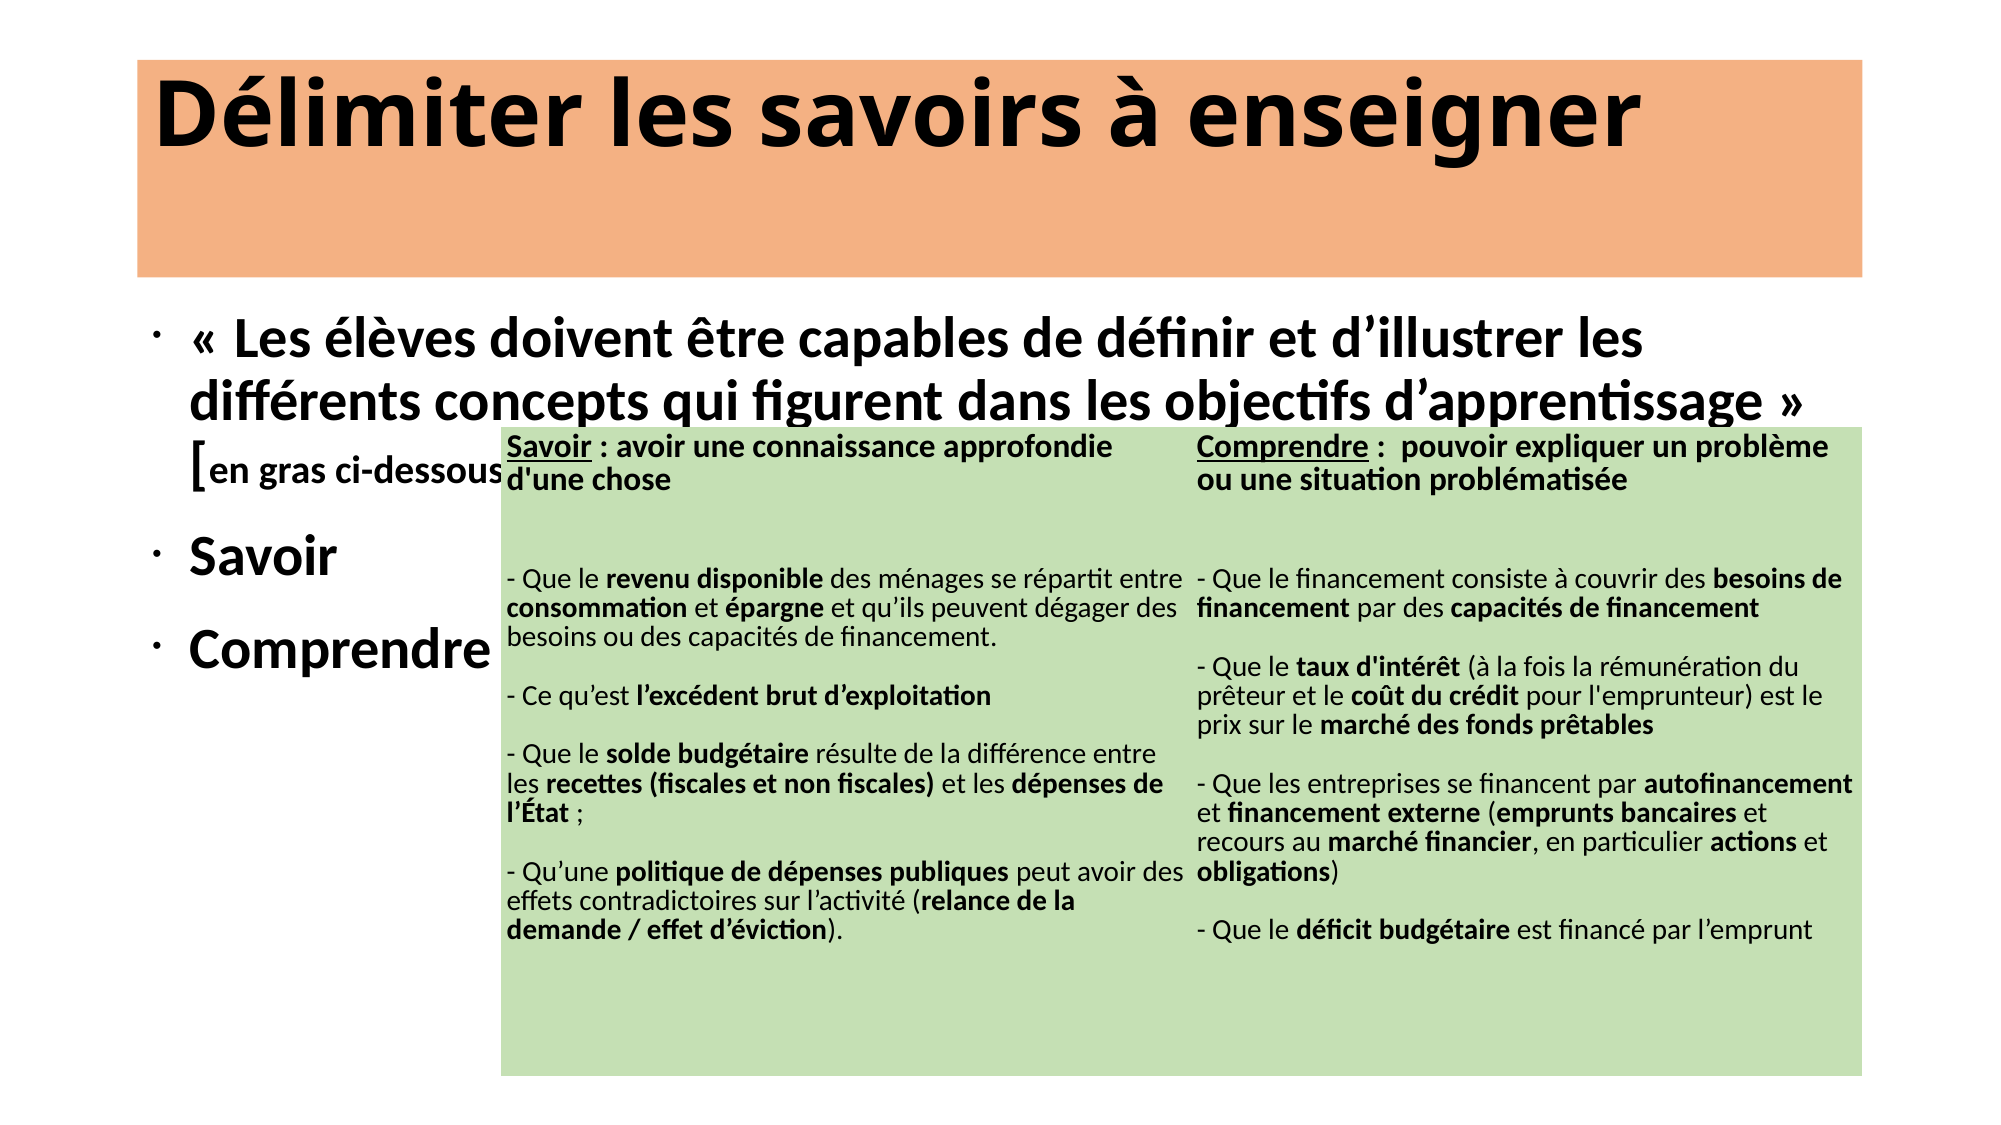

# Délimiter les savoirs à enseigner
« Les élèves doivent être capables de définir et d’illustrer les différents concepts qui figurent dans les objectifs d’apprentissage » [en gras ci-dessous]
Savoir
Comprendre
| Savoir : avoir une connaissance approfondie d'une chose | Comprendre : pouvoir expliquer un problème ou une situation problématisée |
| --- | --- |
| - Que le revenu disponible des ménages se répartit entre consommation et épargne et qu’ils peuvent dégager des besoins ou des capacités de financement.   - Ce qu’est l’excédent brut d’exploitation   - Que le solde budgétaire résulte de la différence entre les recettes (fiscales et non fiscales) et les dépenses de l’État ;   - Qu’une politique de dépenses publiques peut avoir des effets contradictoires sur l’activité (relance de la demande / effet d’éviction). | - Que le financement consiste à couvrir des besoins de financement par des capacités de financement   - Que le taux d'intérêt (à la fois la rémunération du prêteur et le coût du crédit pour l'emprunteur) est le prix sur le marché des fonds prêtables   - Que les entreprises se financent par autofinancement et financement externe (emprunts bancaires et recours au marché financier, en particulier actions et obligations)   - Que le déficit budgétaire est financé par l’emprunt |